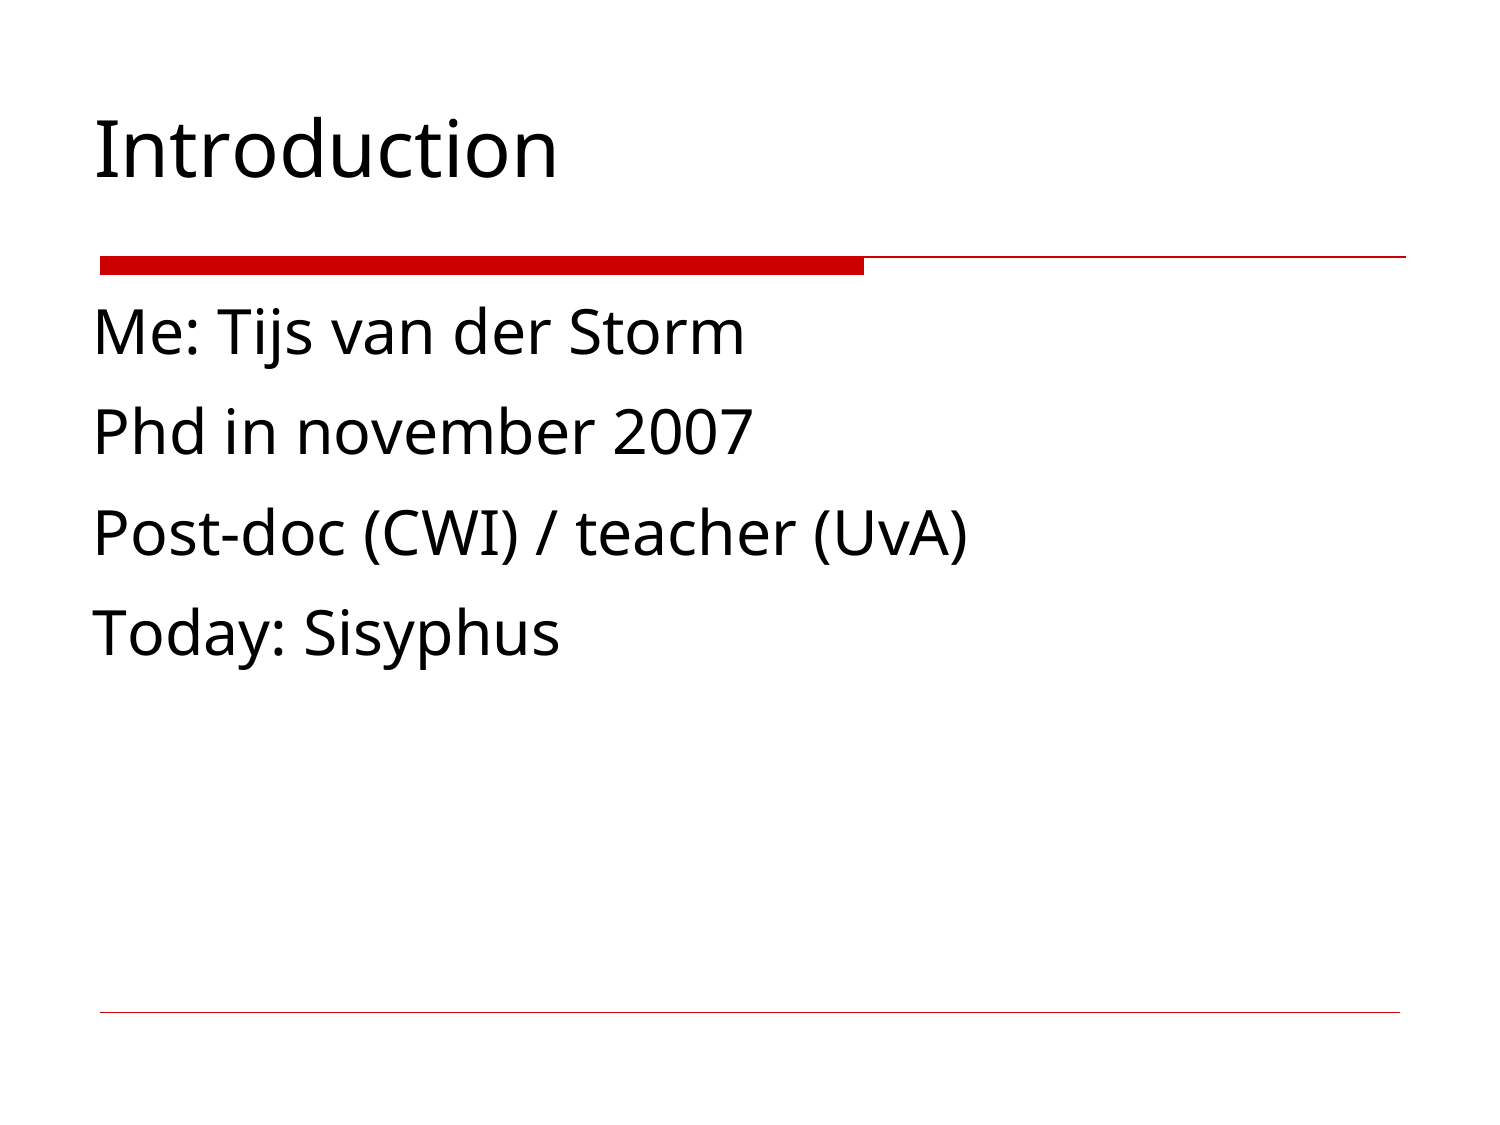

# Introduction
Me: Tijs van der Storm
Phd in november 2007
Post-doc (CWI) / teacher (UvA)
Today: Sisyphus